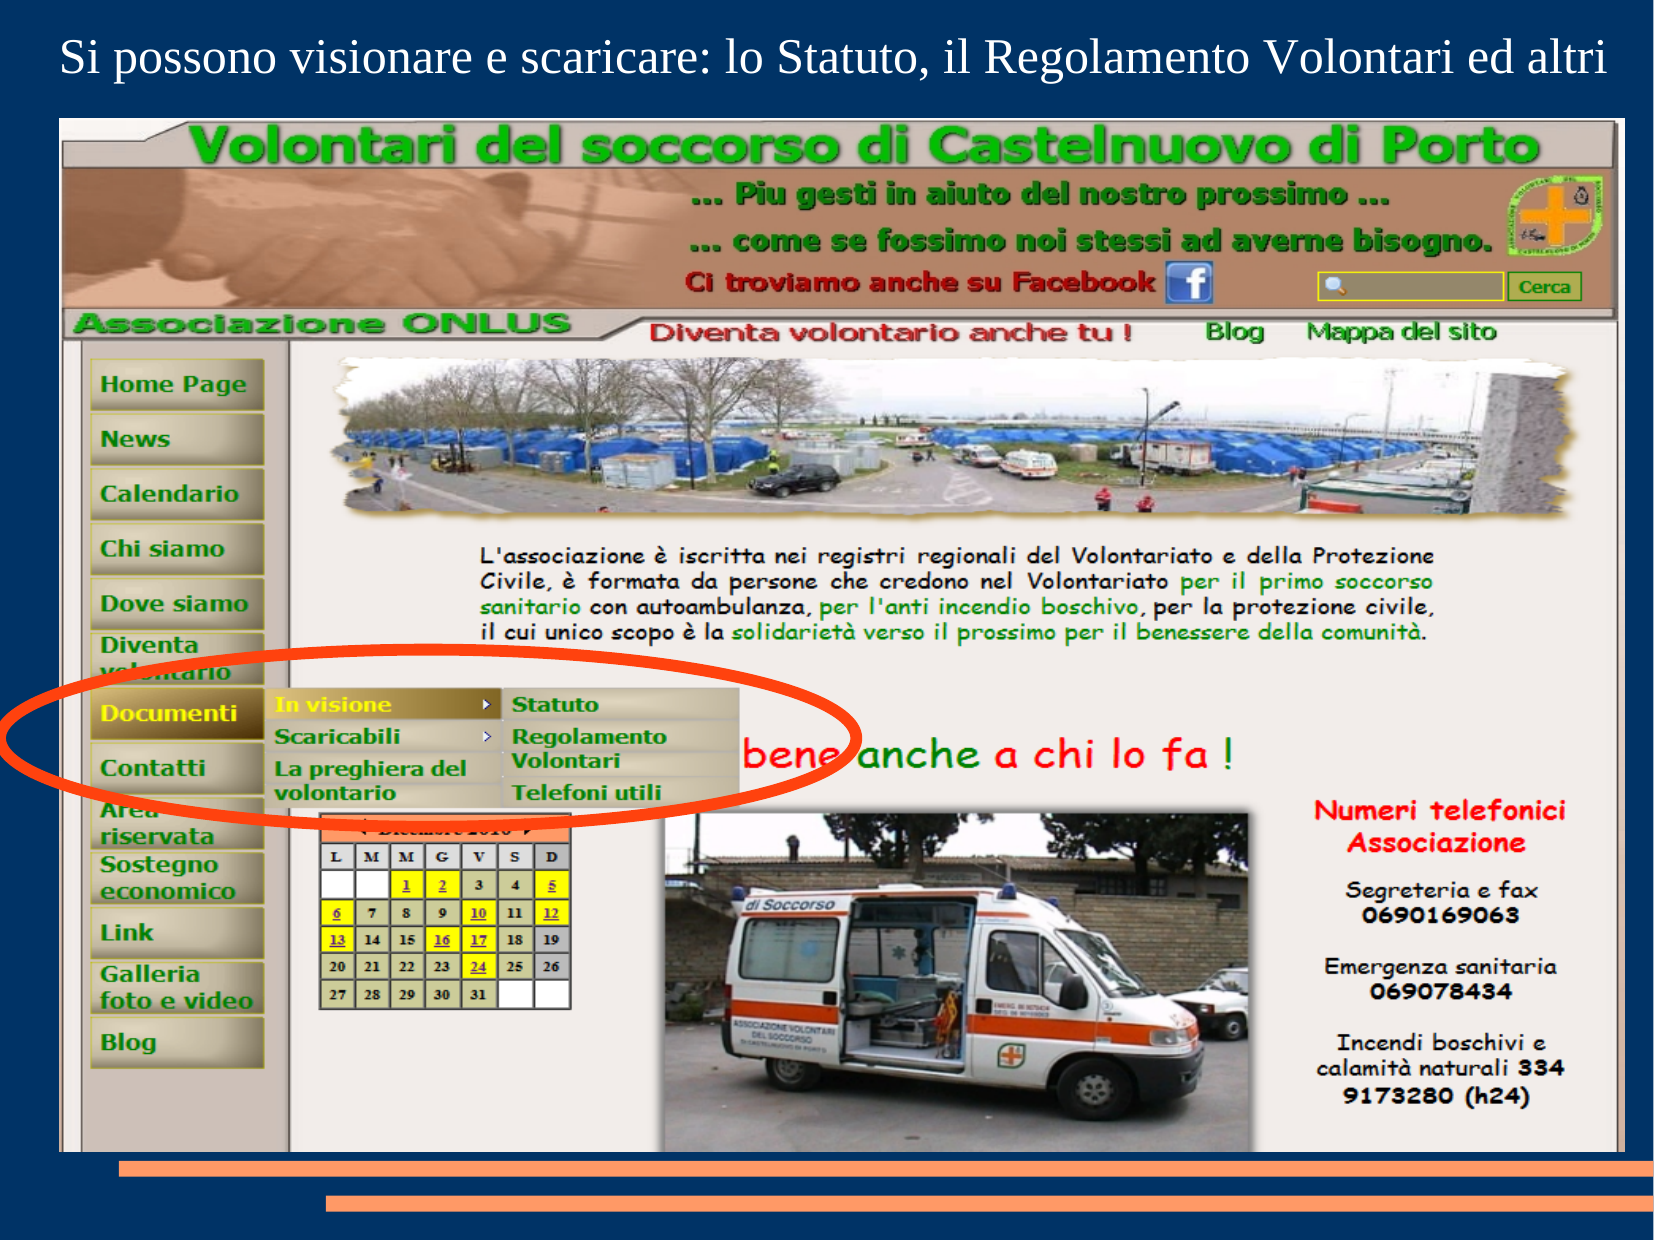

Si possono visionare e scaricare: lo Statuto, il Regolamento Volontari ed altri